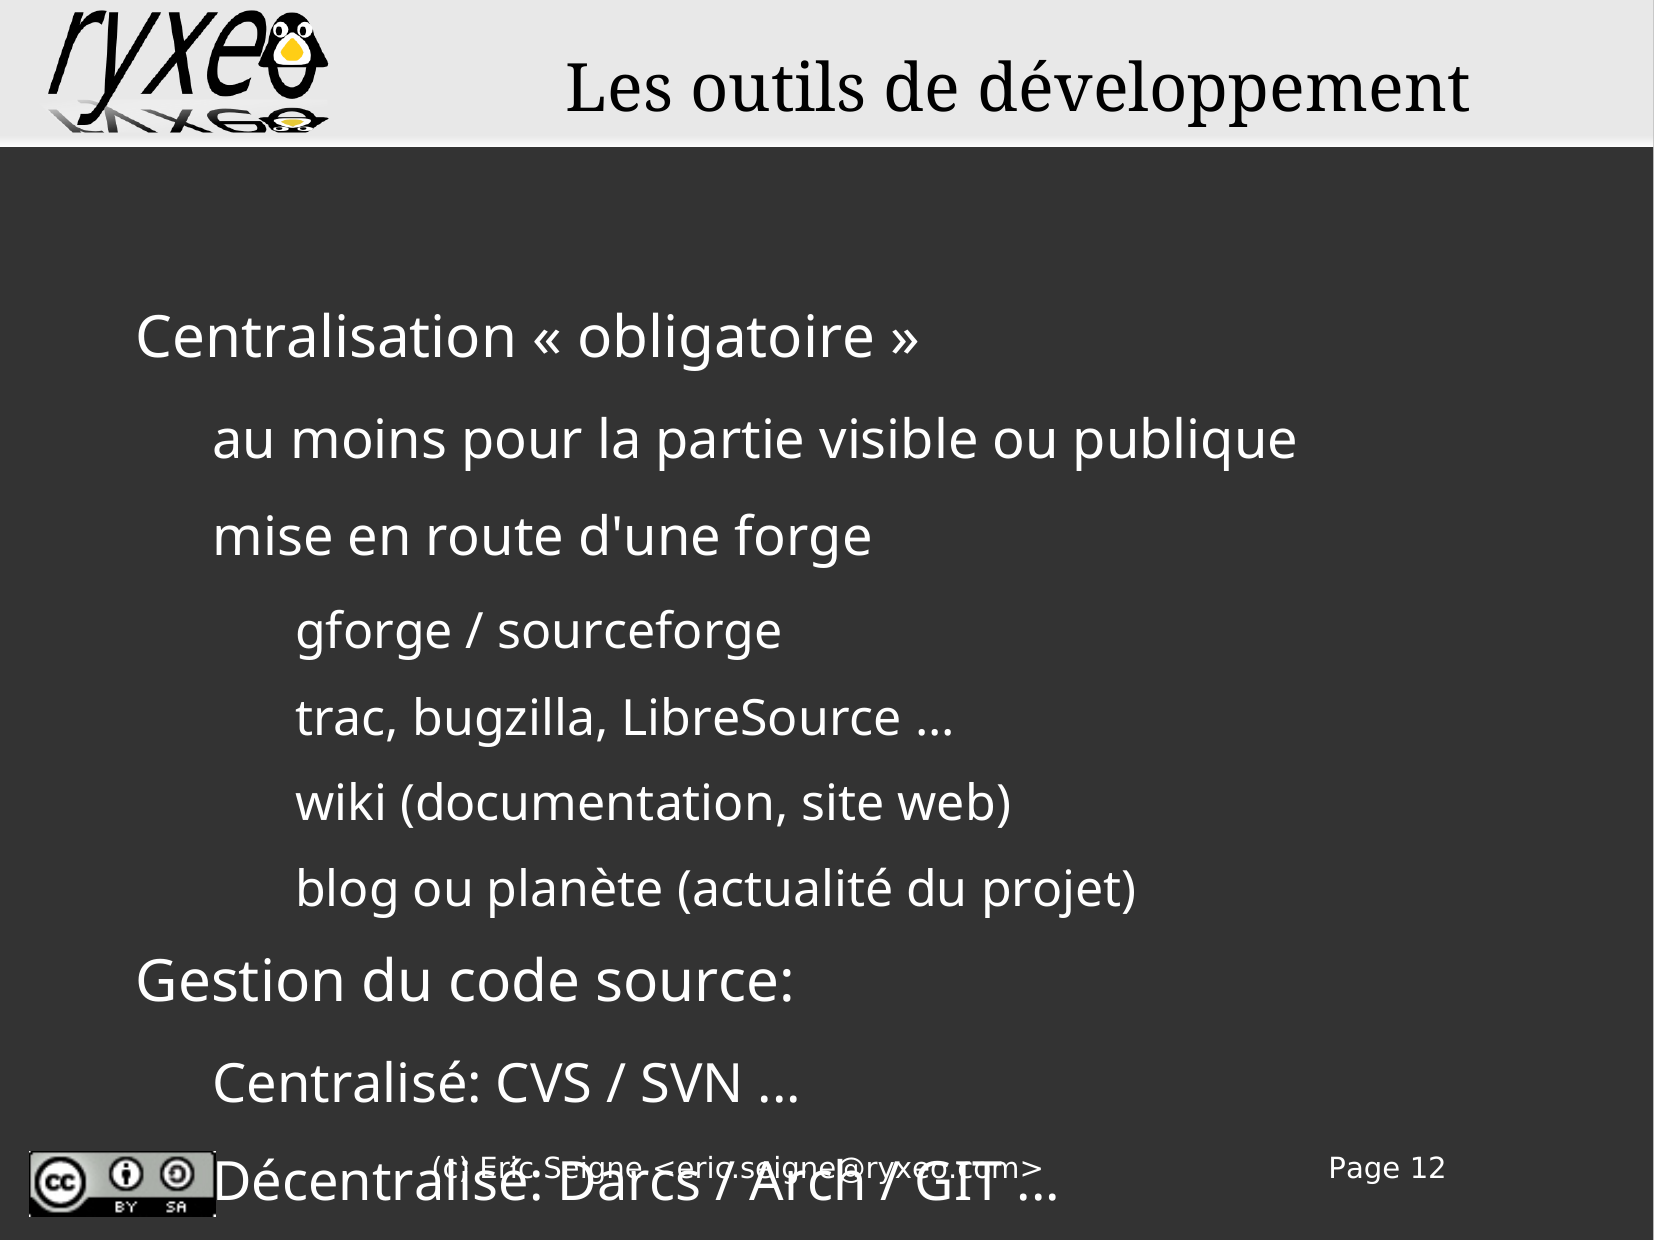

# Les outils de développement
Centralisation « obligatoire »
au moins pour la partie visible ou publique
mise en route d'une forge
gforge / sourceforge
trac, bugzilla, LibreSource ...
wiki (documentation, site web)
blog ou planète (actualité du projet)
Gestion du code source:
Centralisé: CVS / SVN ...
Décentralisé: Darcs / Arch / GIT ...
Toto le héro
12